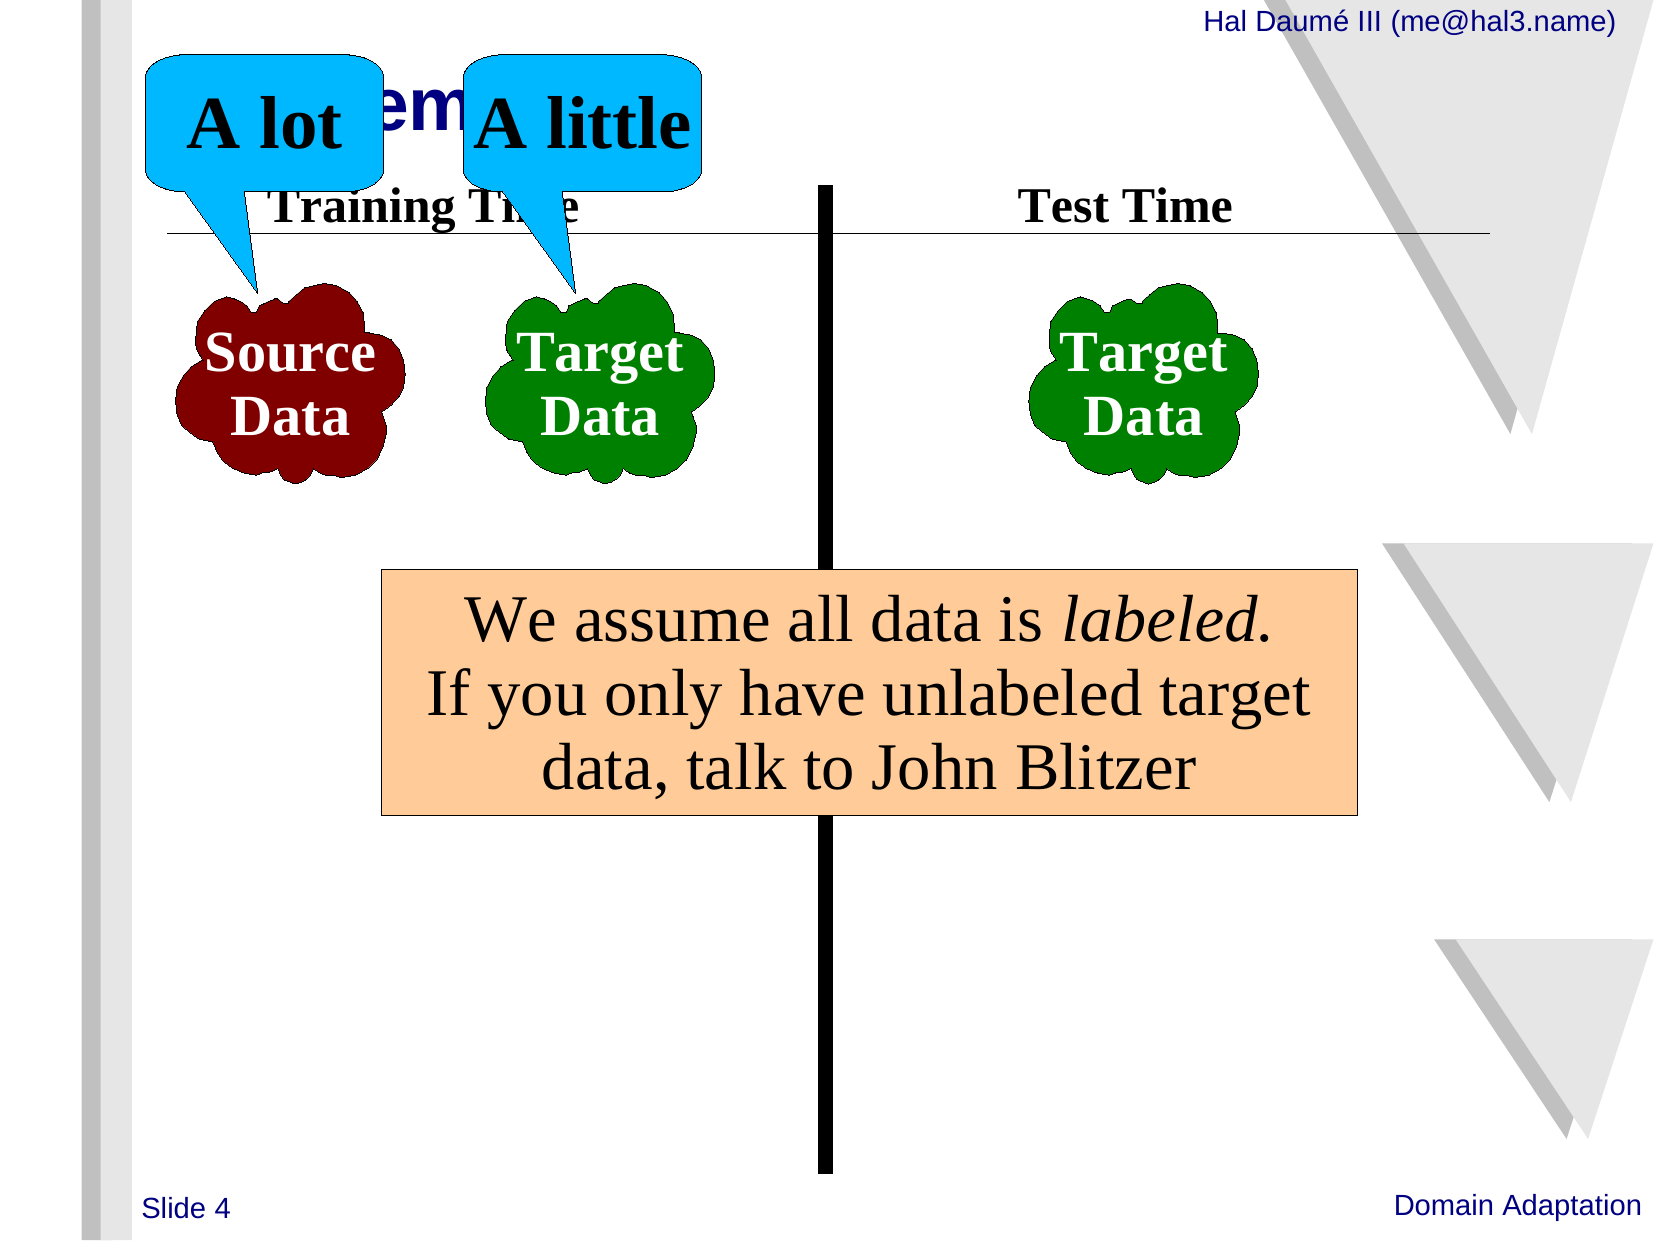

# Problem Setup
A lot
A little
Training Time
Test Time
Source
Data
Target
Data
Target
Data
We assume all data is labeled.
If you only have unlabeled target
data, talk to John Blitzer